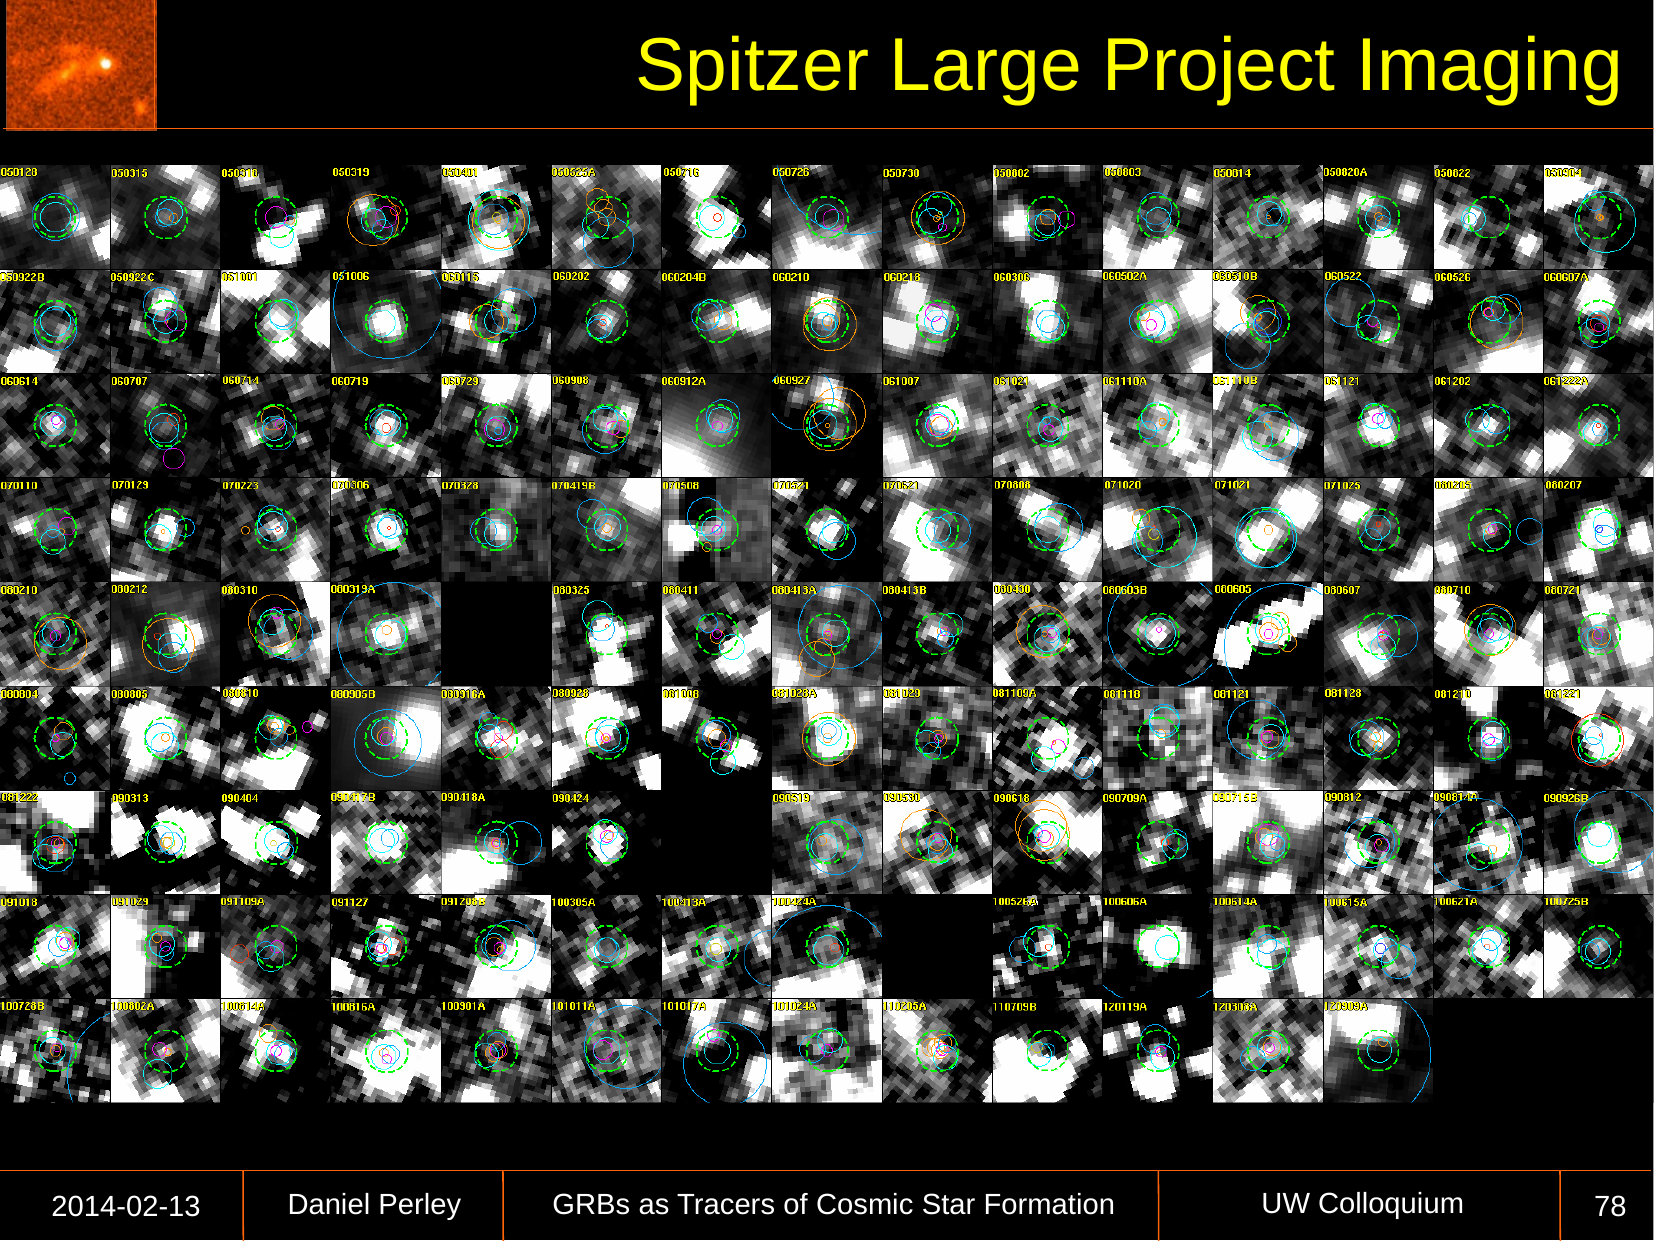

# Spitzer Large Project Imaging
2014-02-13
78